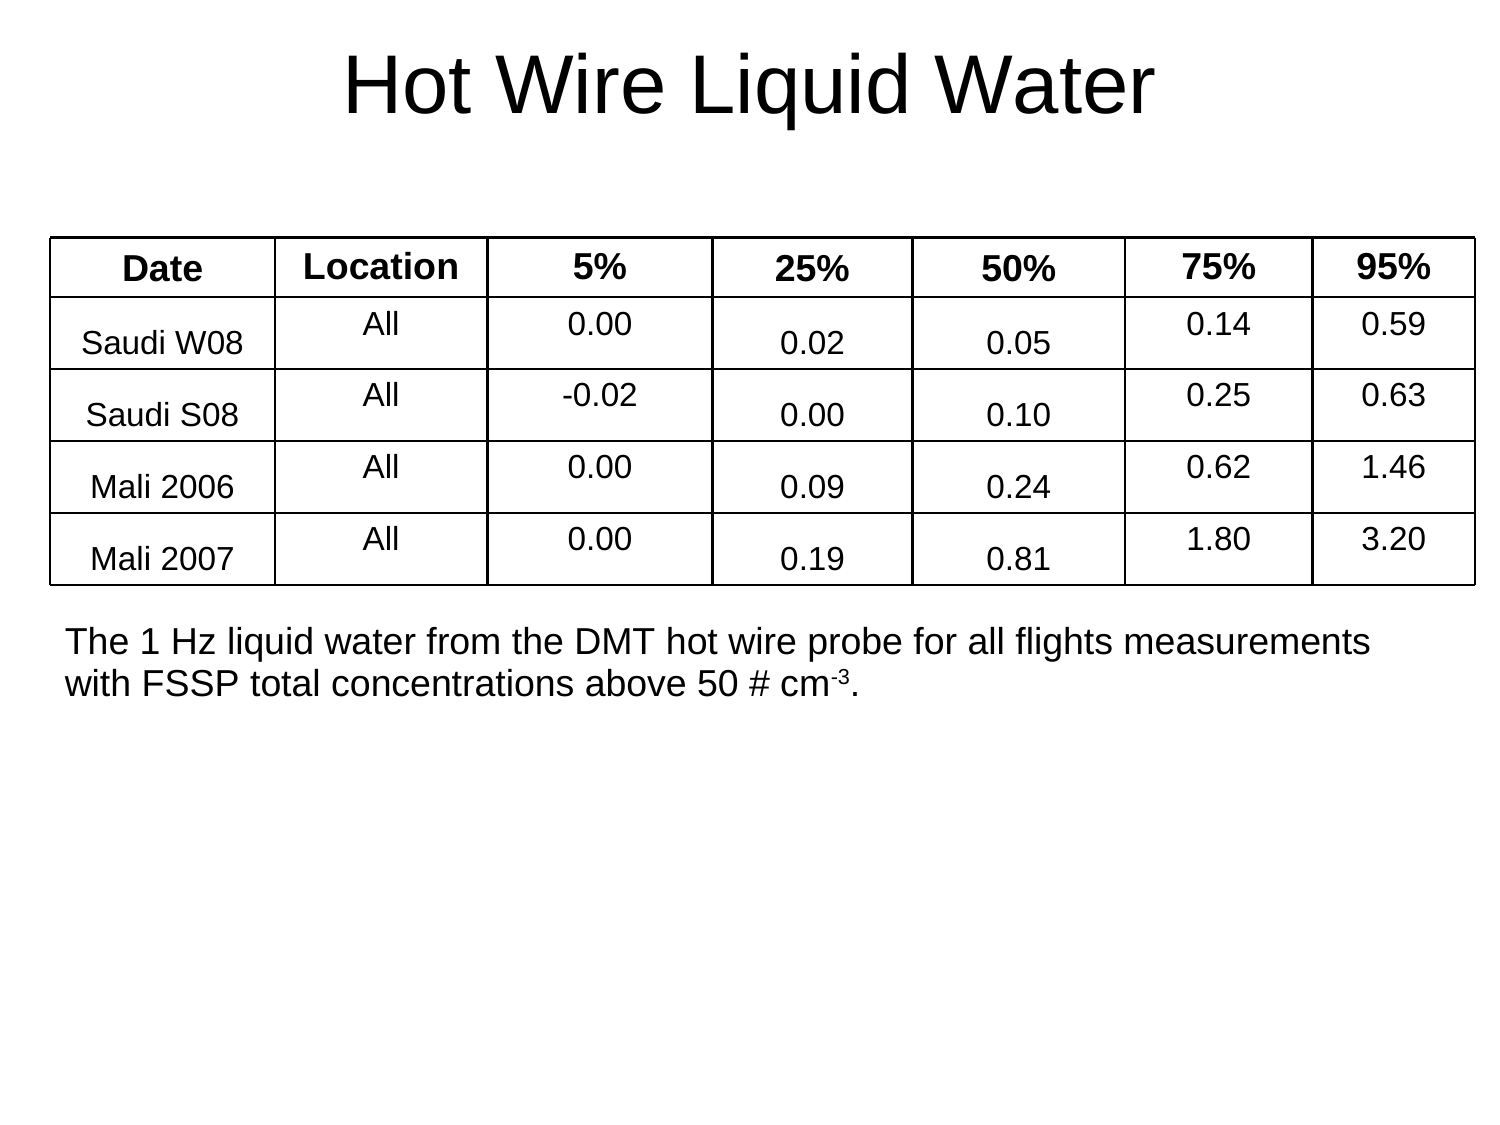

# Hot Wire Liquid Water
Date
Location
5%
25%
50%
75%
95%
Saudi W08
All
0.00
0.02
0.05
0.14
0.59
Saudi S08
All
-0.02
0.00
0.10
0.25
0.63
Mali 2006
All
0.00
0.09
0.24
0.62
1.46
Mali 2007
All
0.00
0.19
0.81
1.80
3.20
The 1 Hz liquid water from the DMT hot wire probe for all flights measurements with FSSP total concentrations above 50 # cm-3.